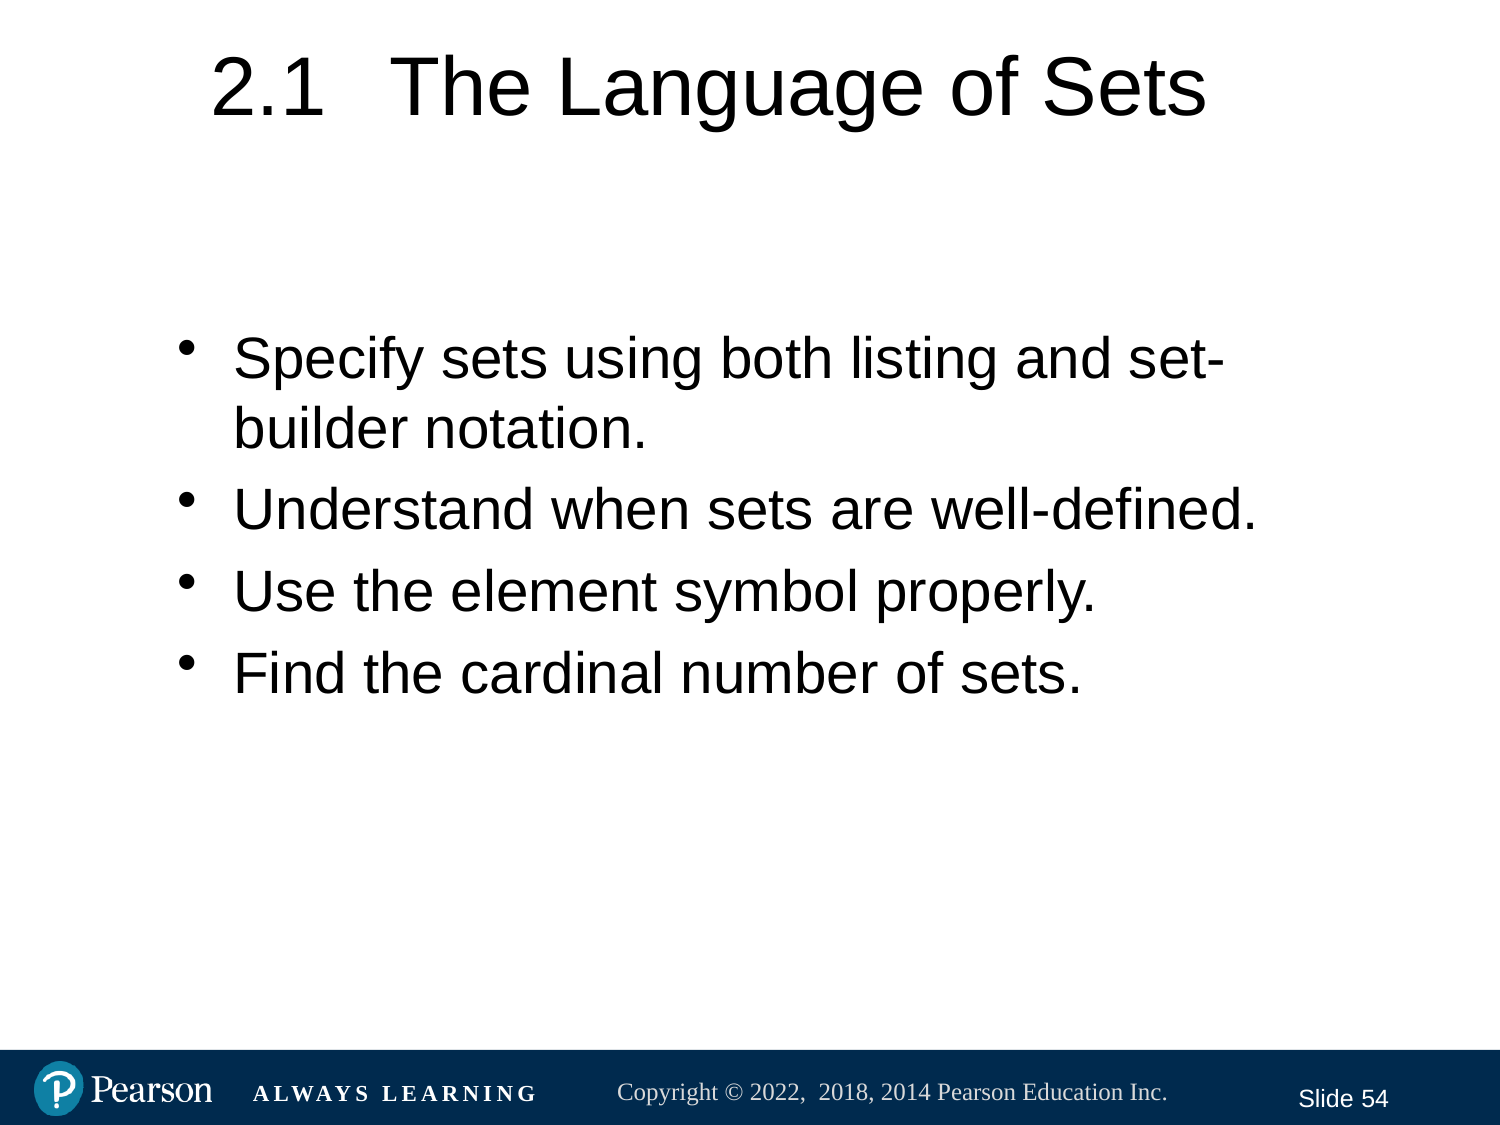

2.1
# The Language of Sets
Specify sets using both listing and set-builder notation.
Understand when sets are well-defined.
Use the element symbol properly.
Find the cardinal number of sets.